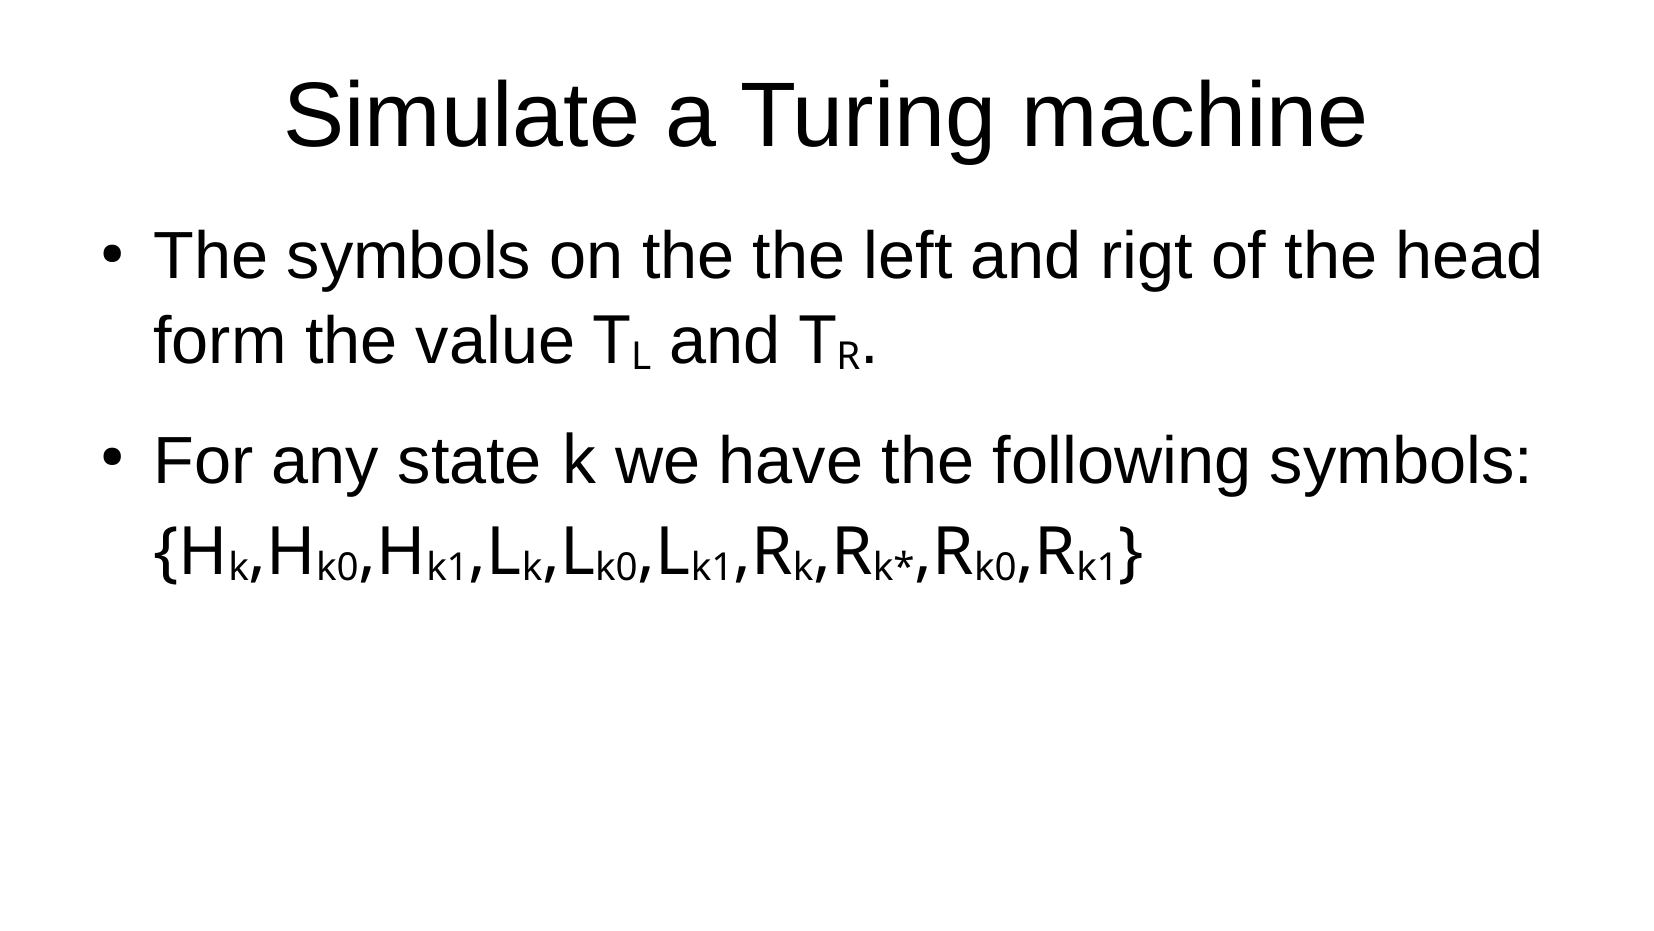

# Simulate a Turing machine
The symbols on the the left and rigt of the head form the value TL and TR.
For any state k we have the following symbols:{Hk,Hk0,Hk1,Lk,Lk0,Lk1,Rk,Rk*,Rk0,Rk1}